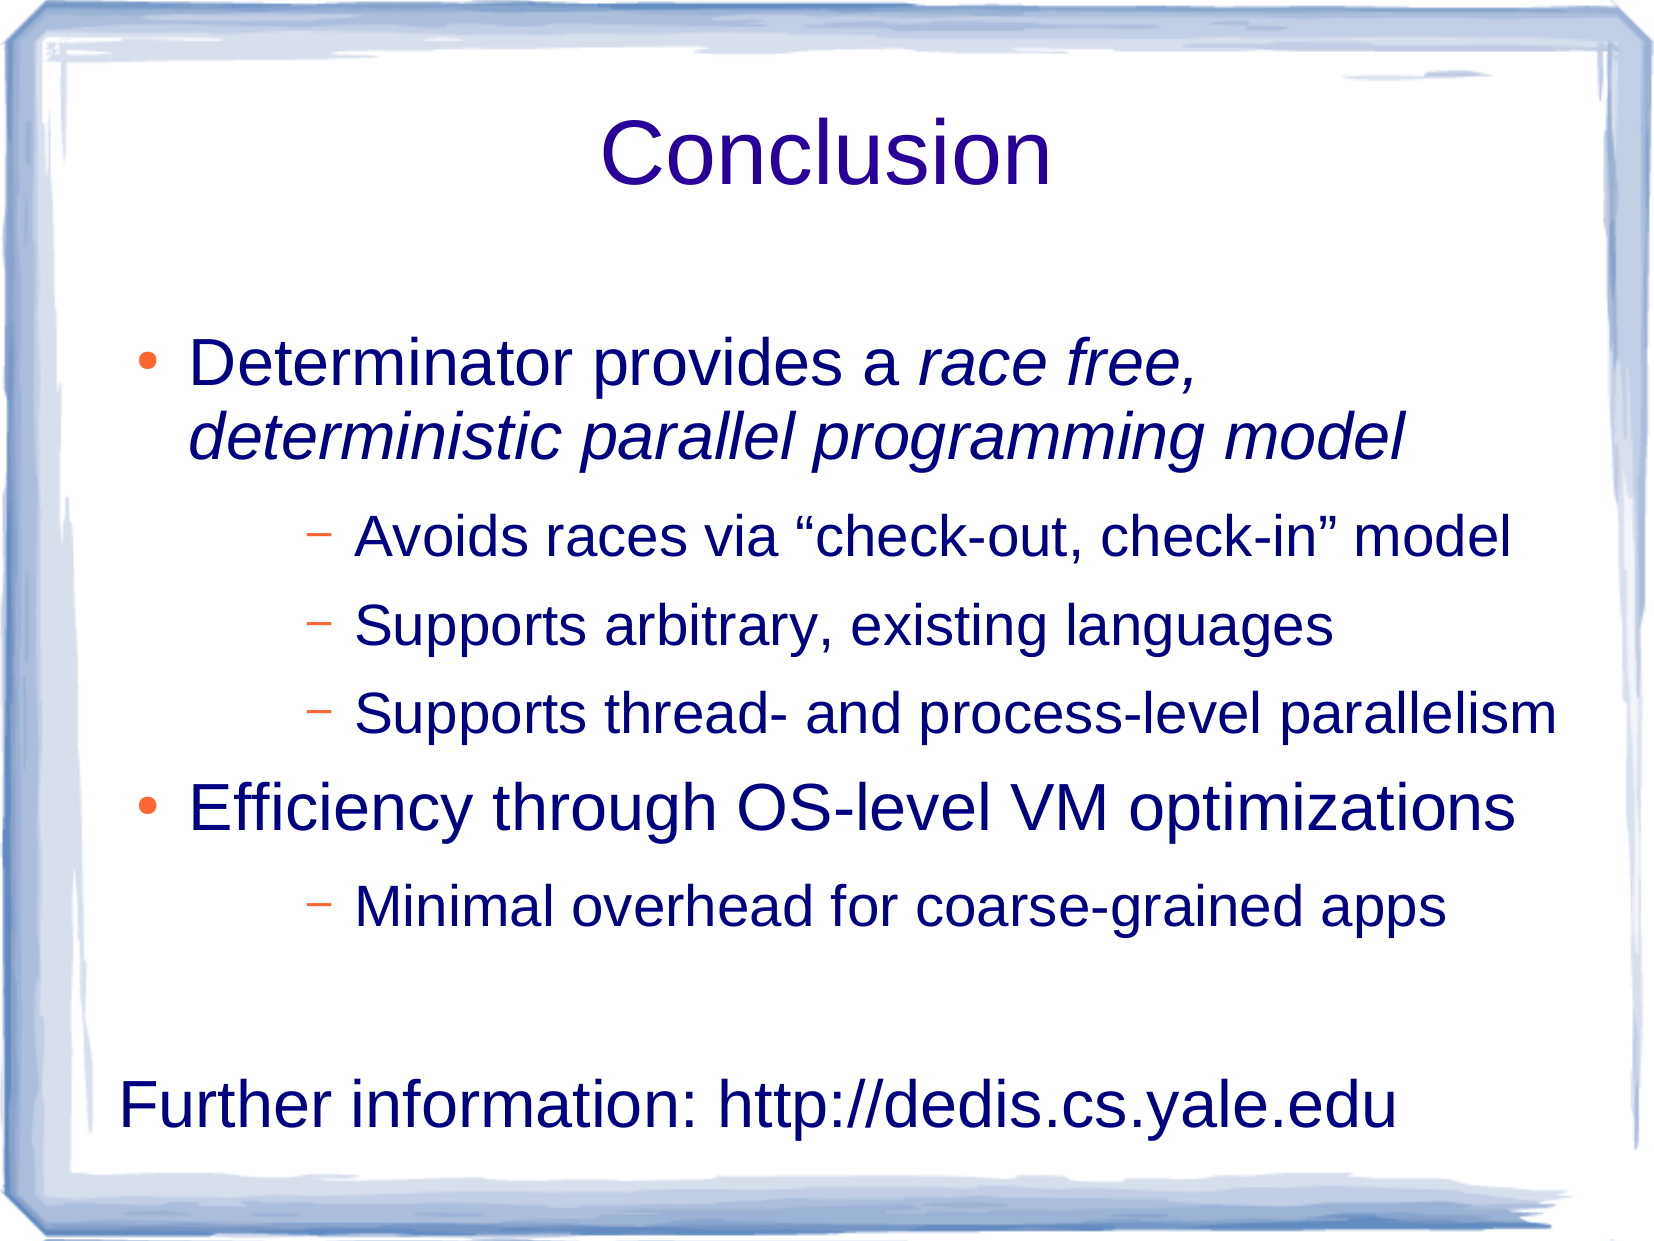

# Conclusion
Determinator provides a race free,
deterministic parallel programming model
Avoids races via “check-out, check-in” model
Supports arbitrary, existing languages
Supports thread- and process-level parallelism
Efficiency through OS-level VM optimizations
Minimal overhead for coarse-grained apps
Further information: http://dedis.cs.yale.edu